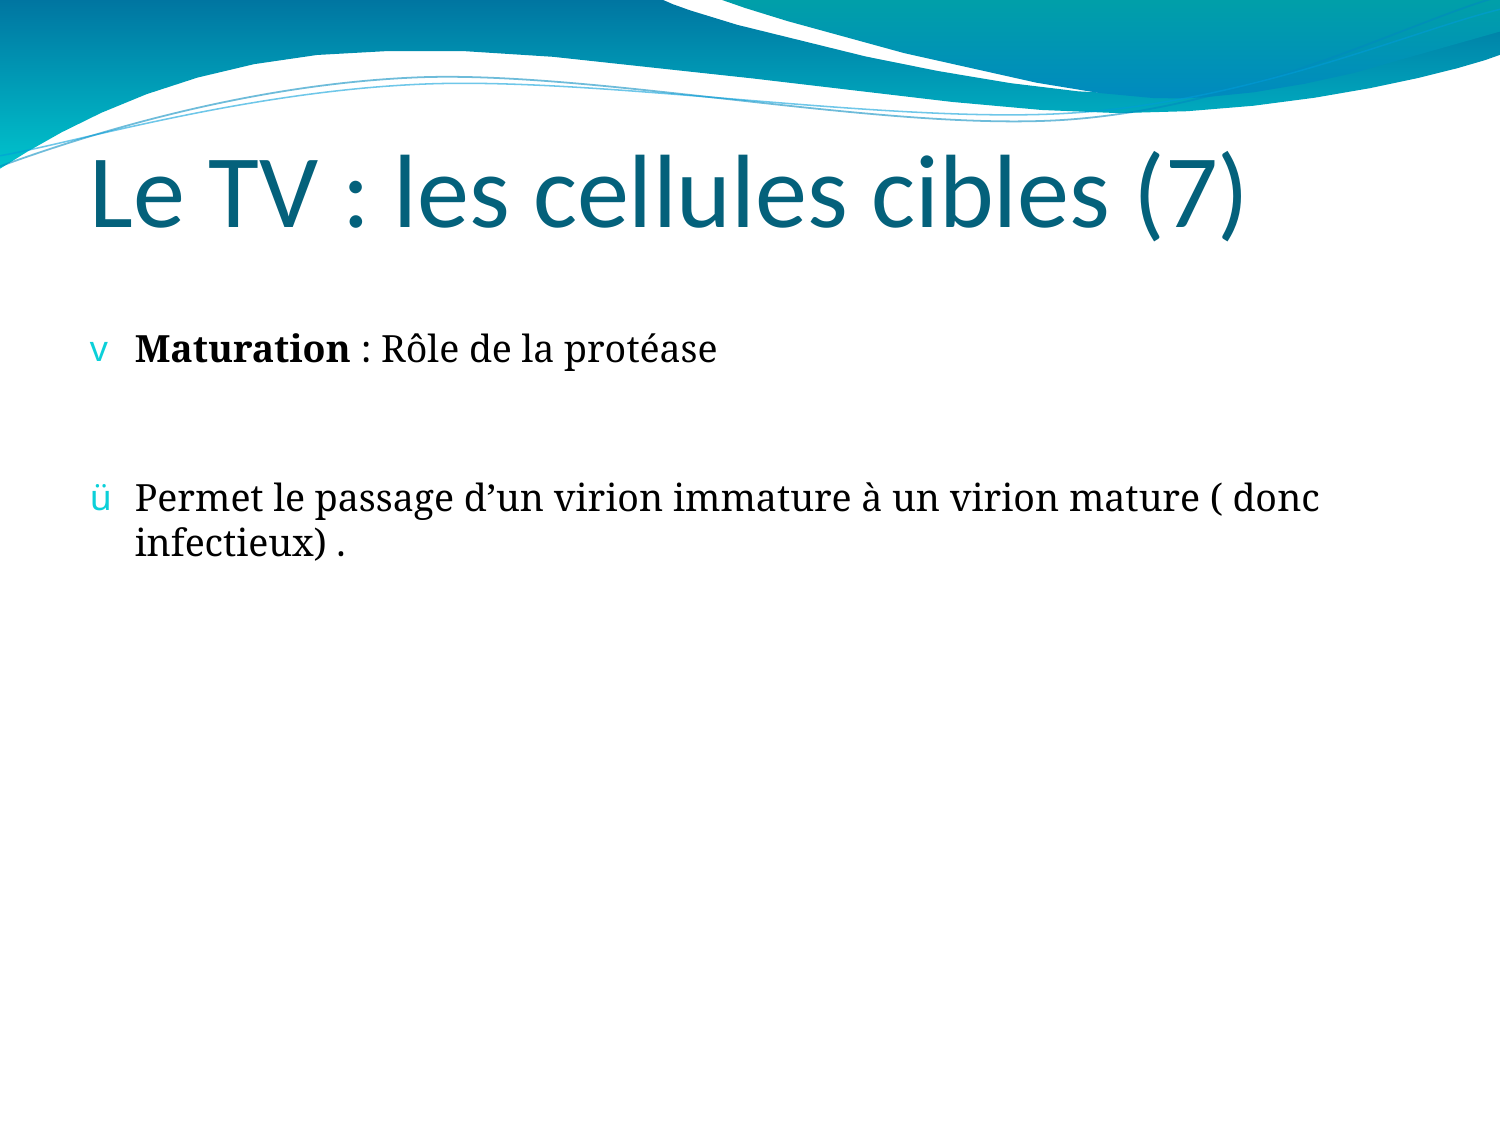

# Le TV : les cellules cibles (7)
Maturation : Rôle de la protéase
Permet le passage d’un virion immature à un virion mature ( donc infectieux) .